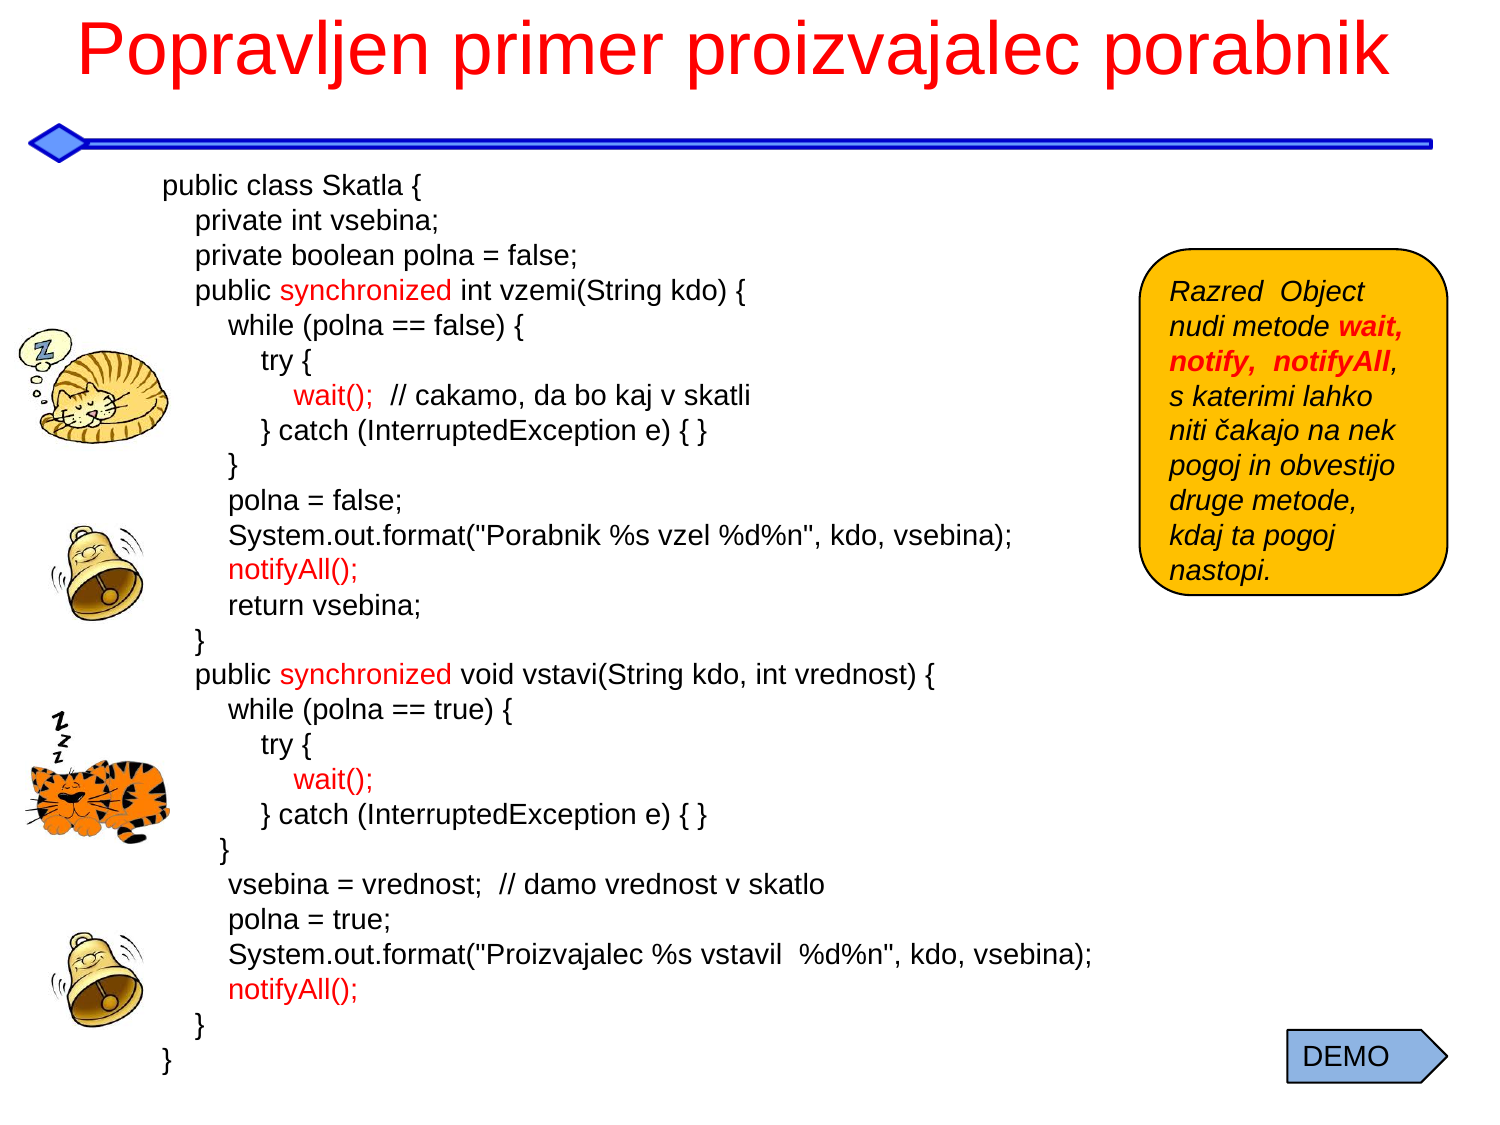

# Popravljen primer proizvajalec porabnik
public class Skatla {
 private int vsebina;
 private boolean polna = false;
 public synchronized int vzemi(String kdo) {
 while (polna == false) {
 try {
 wait(); // cakamo, da bo kaj v skatli
 } catch (InterruptedException e) { }
 }
 polna = false;
 System.out.format("Porabnik %s vzel %d%n", kdo, vsebina);
 notifyAll();
 return vsebina;
 }
 public synchronized void vstavi(String kdo, int vrednost) {
 while (polna == true) {
 try {
 wait();
 } catch (InterruptedException e) { }
 }
 vsebina = vrednost; // damo vrednost v skatlo
 polna = true;
 System.out.format("Proizvajalec %s vstavil %d%n", kdo, vsebina);
 notifyAll();
 }
}
Razred Object nudi metode wait, notify, notifyAll, s katerimi lahko niti čakajo na nek pogoj in obvestijo druge metode, kdaj ta pogoj nastopi.
DEMO